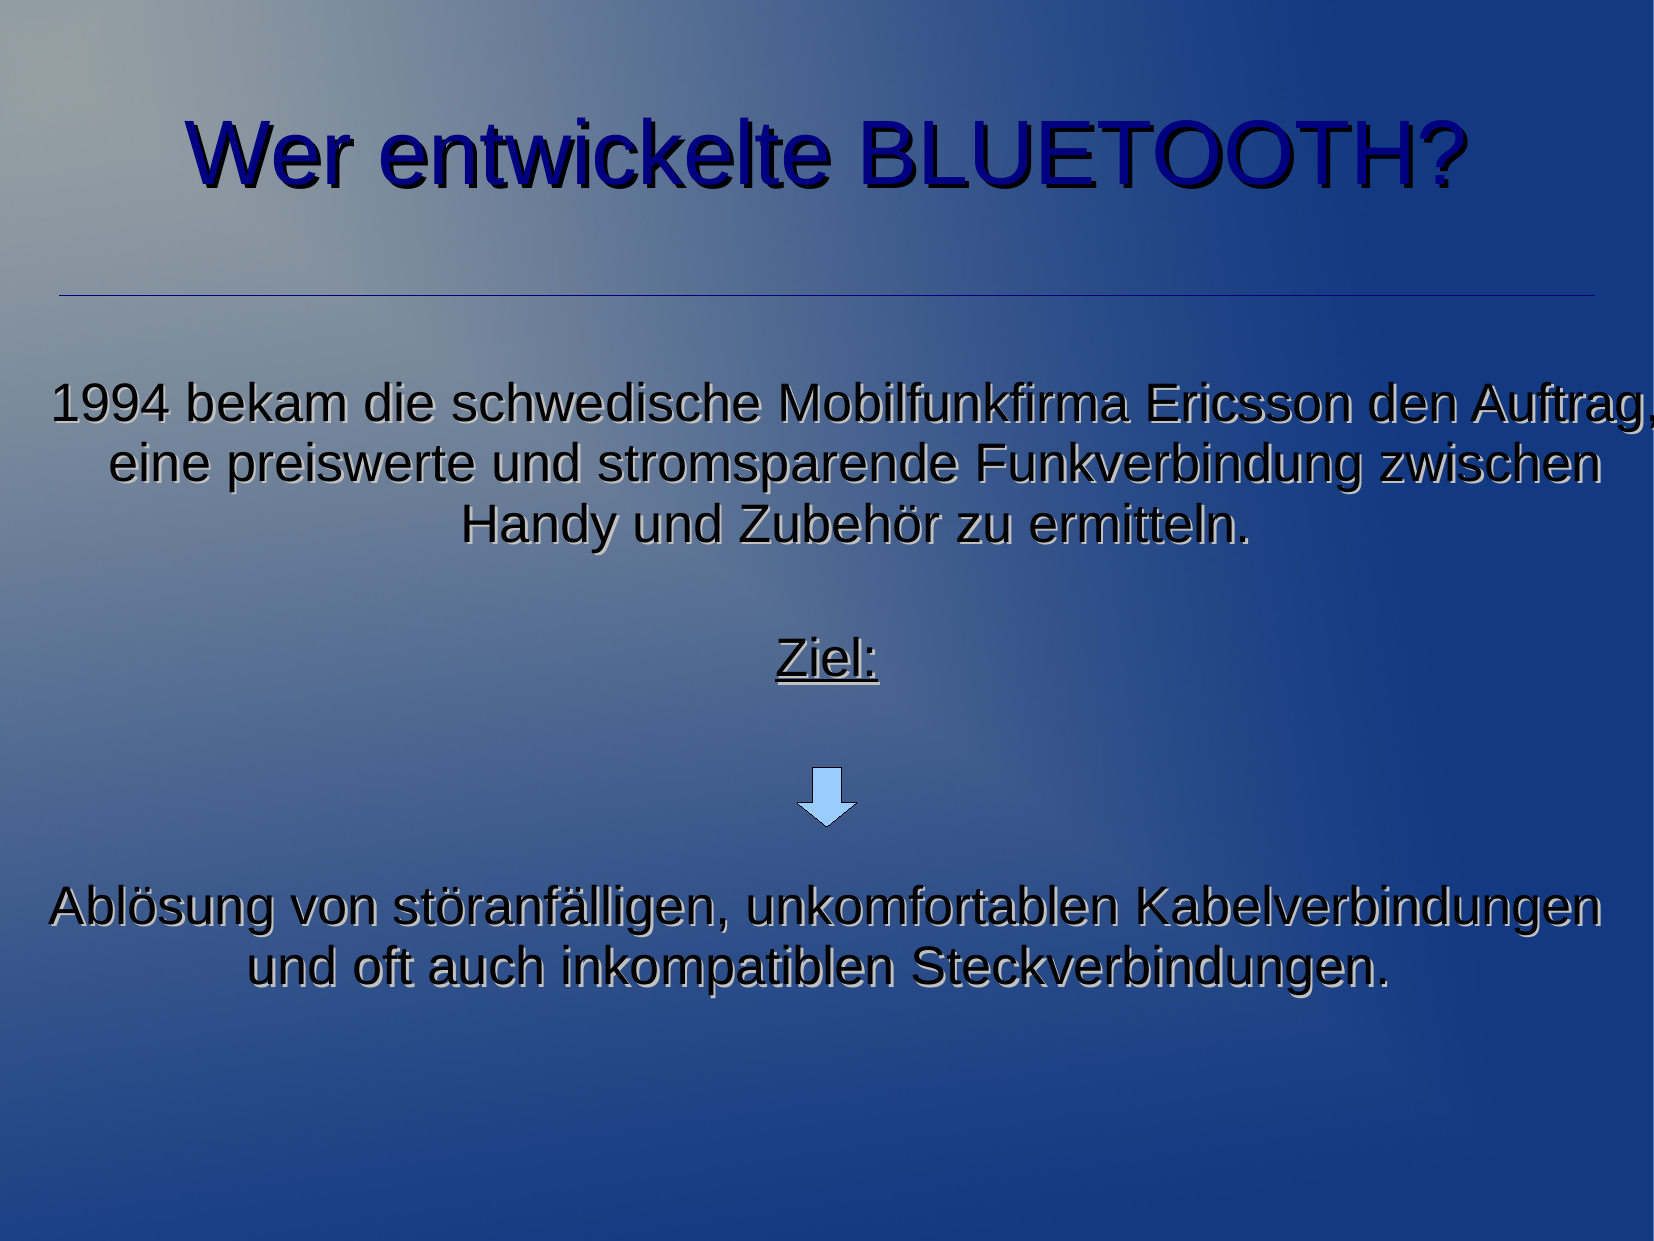

# Wer entwickelte BLUETOOTH?
1994 bekam die schwedische Mobilfunkfirma Ericsson den Auftrag, eine preiswerte und stromsparende Funkverbindung zwischen Handy und Zubehör zu ermitteln.
Ziel:
Ablösung von störanfälligen, unkomfortablen Kabelverbindungen und oft auch inkompatiblen Steckverbindungen.